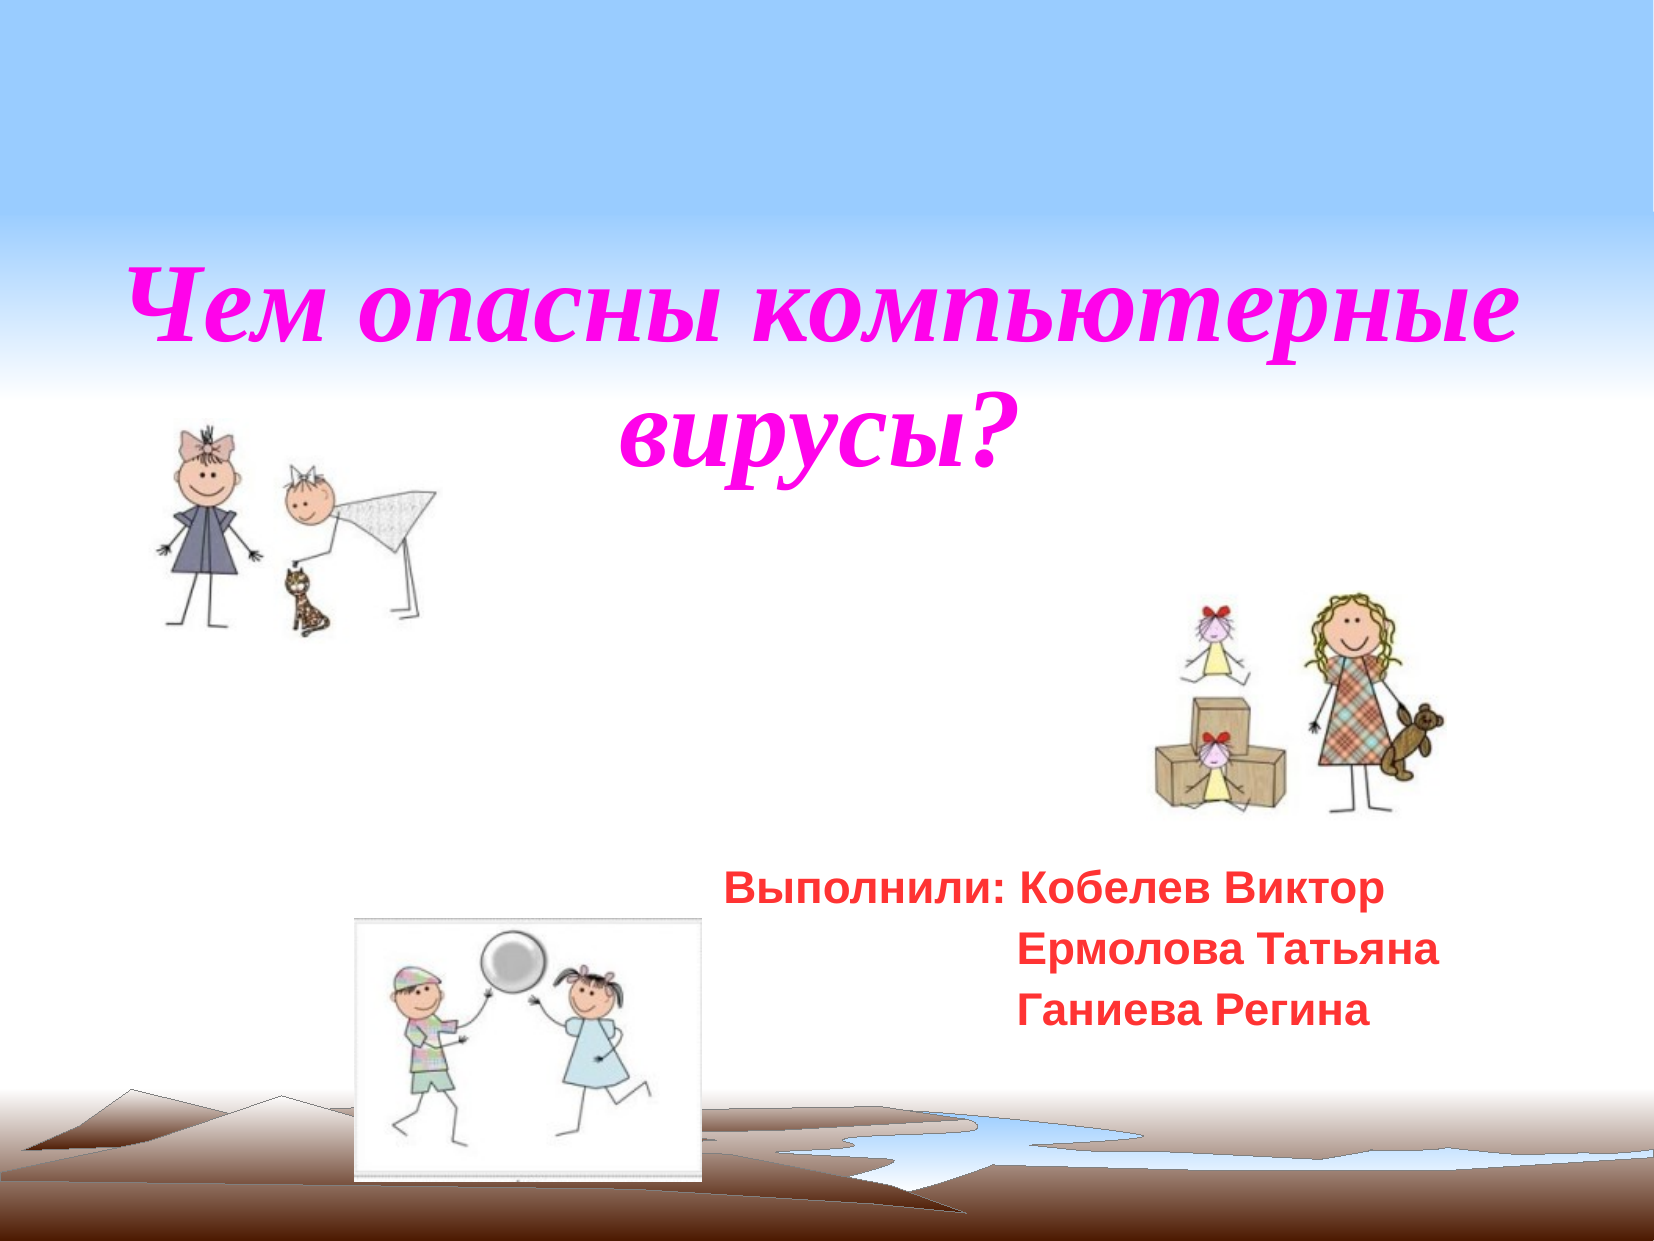

# Чем опасны компьютерные вирусы?
Выполнили: Кобелев Виктор
 Ермолова Татьяна
 Ганиева Регина